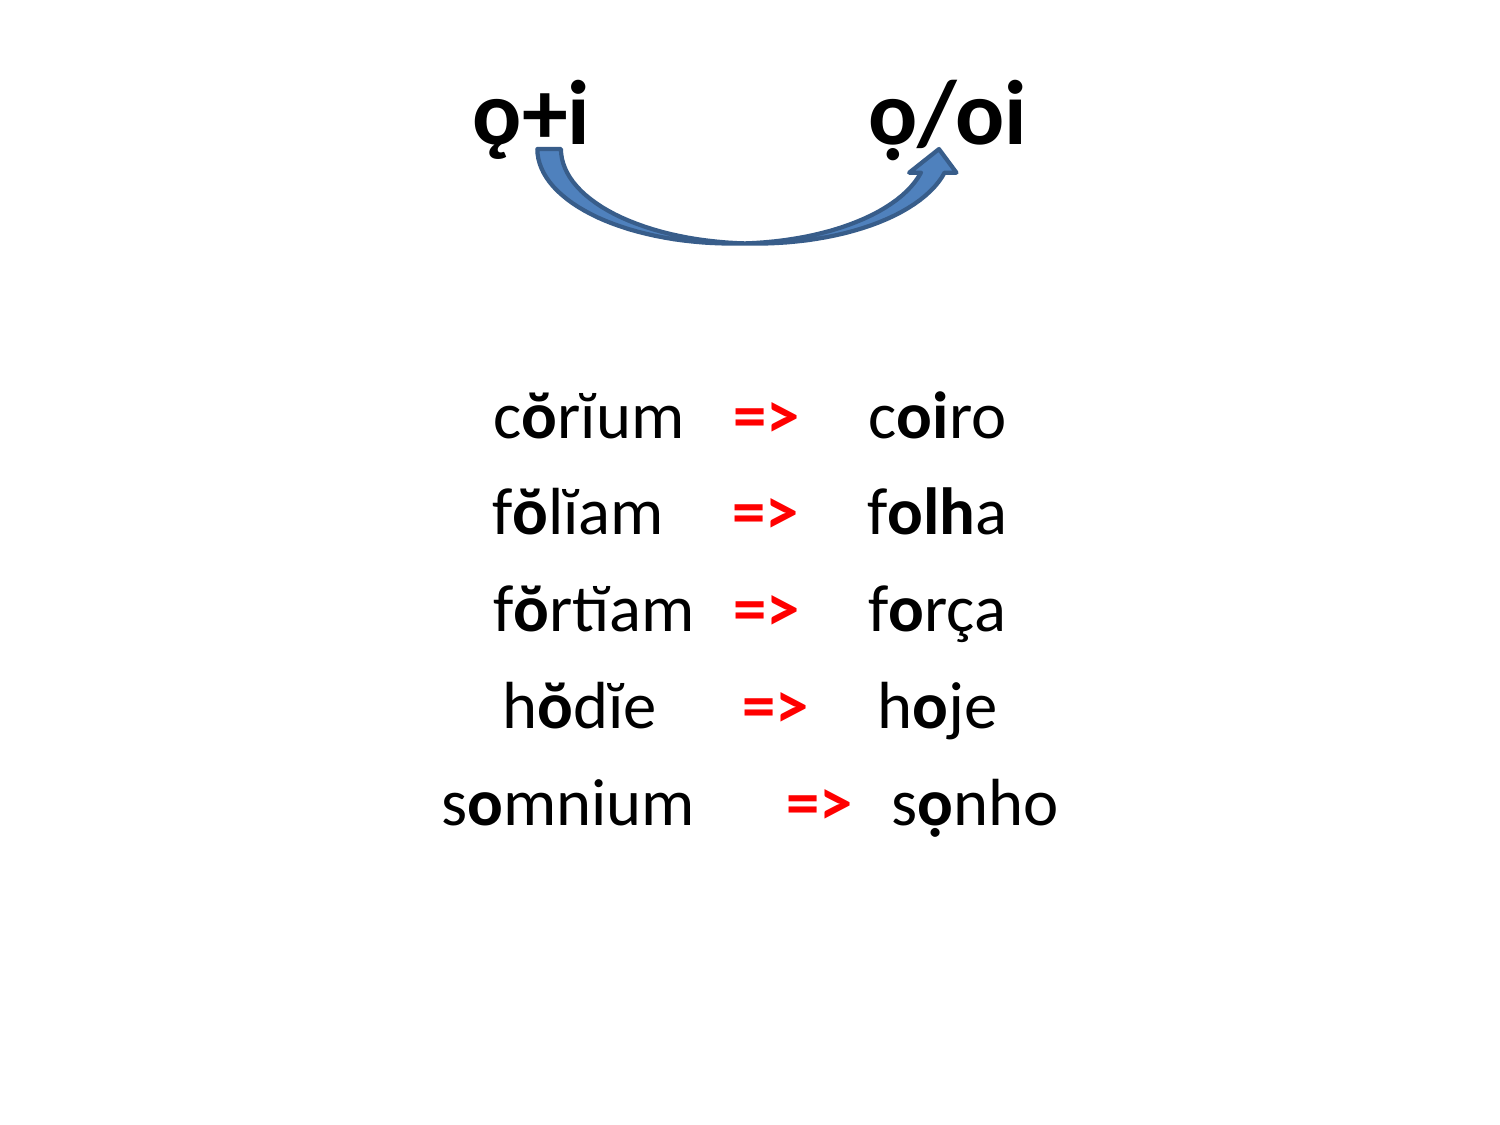

# ǫ+i 	 	 ọ/oi
cŏrĭum	 => 	coiro
fŏlĭam	 => 	folha
fŏrtĭam	 => 	força
hŏdĭe	 => 	hoje
somnium	 => 	sọnho